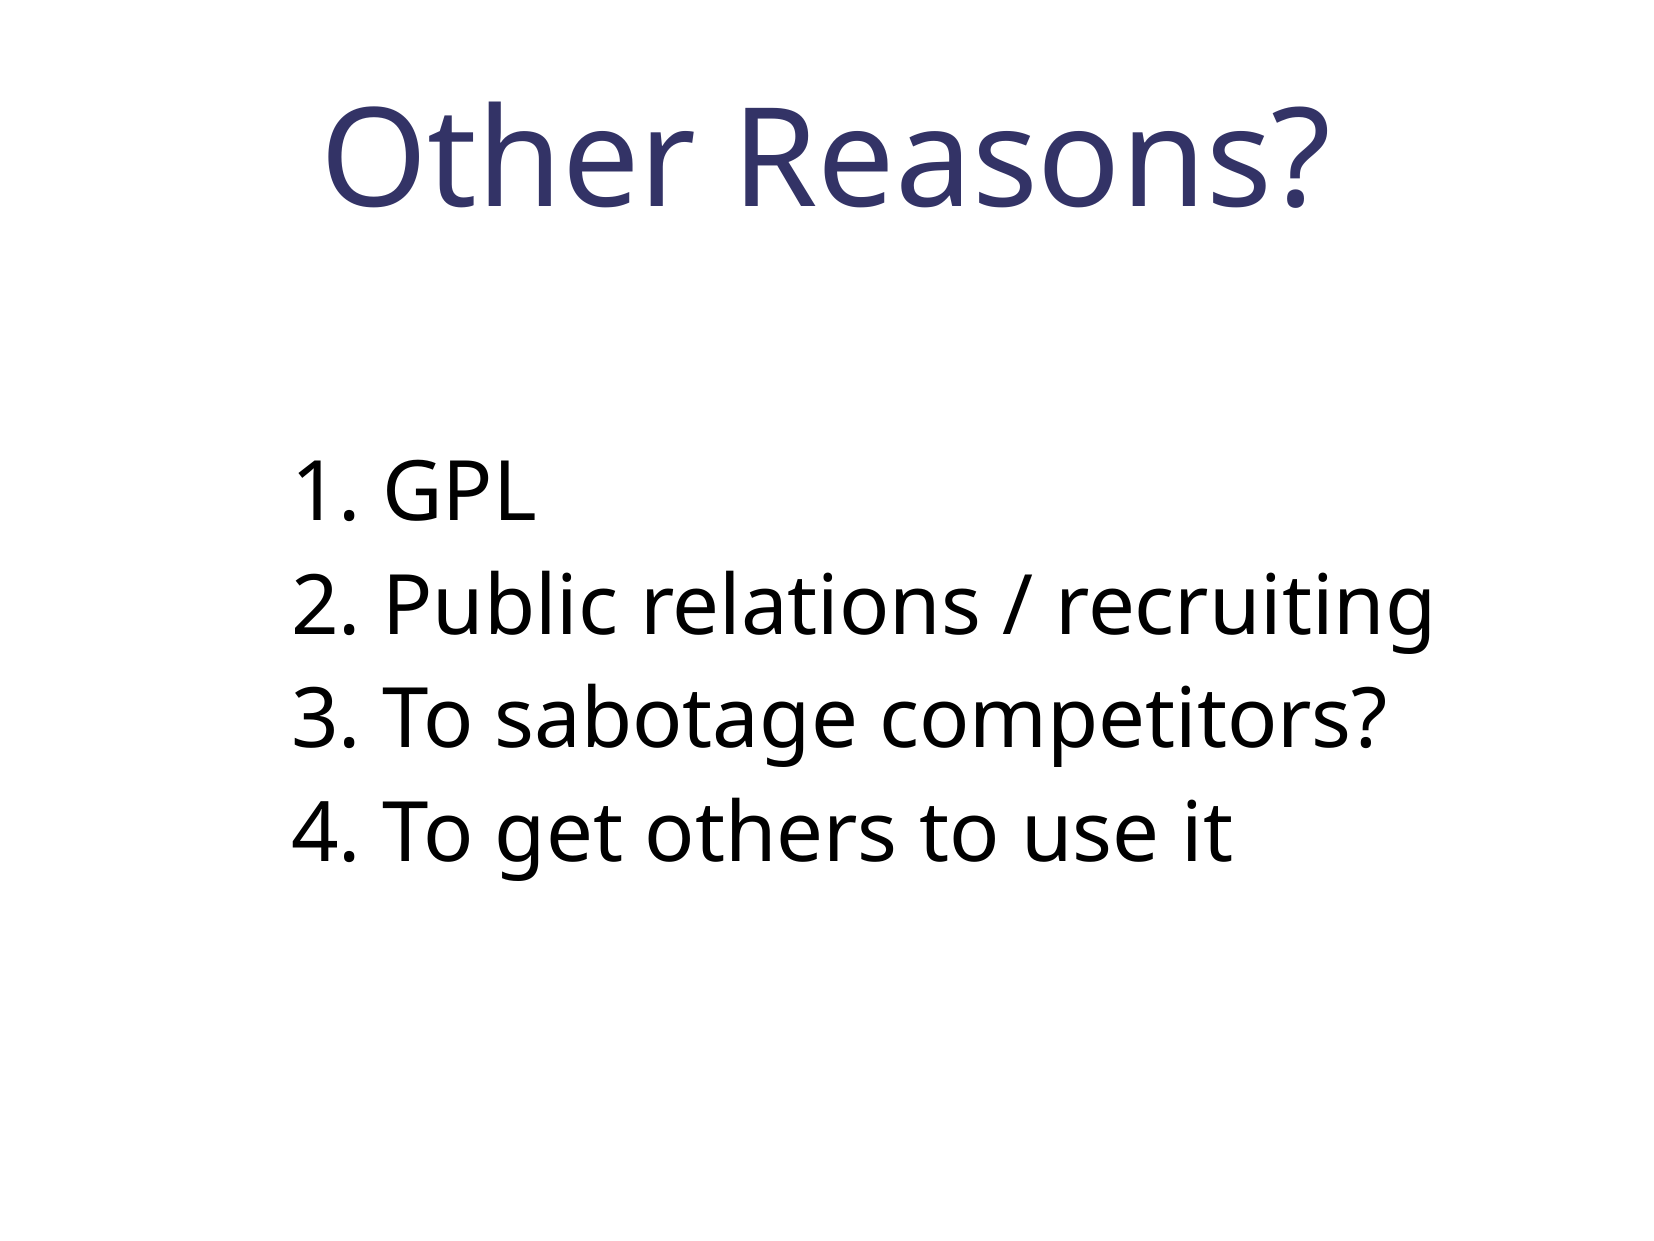

# Other Reasons?
1. GPL
2. Public relations / recruiting
3. To sabotage competitors?
4. To get others to use it